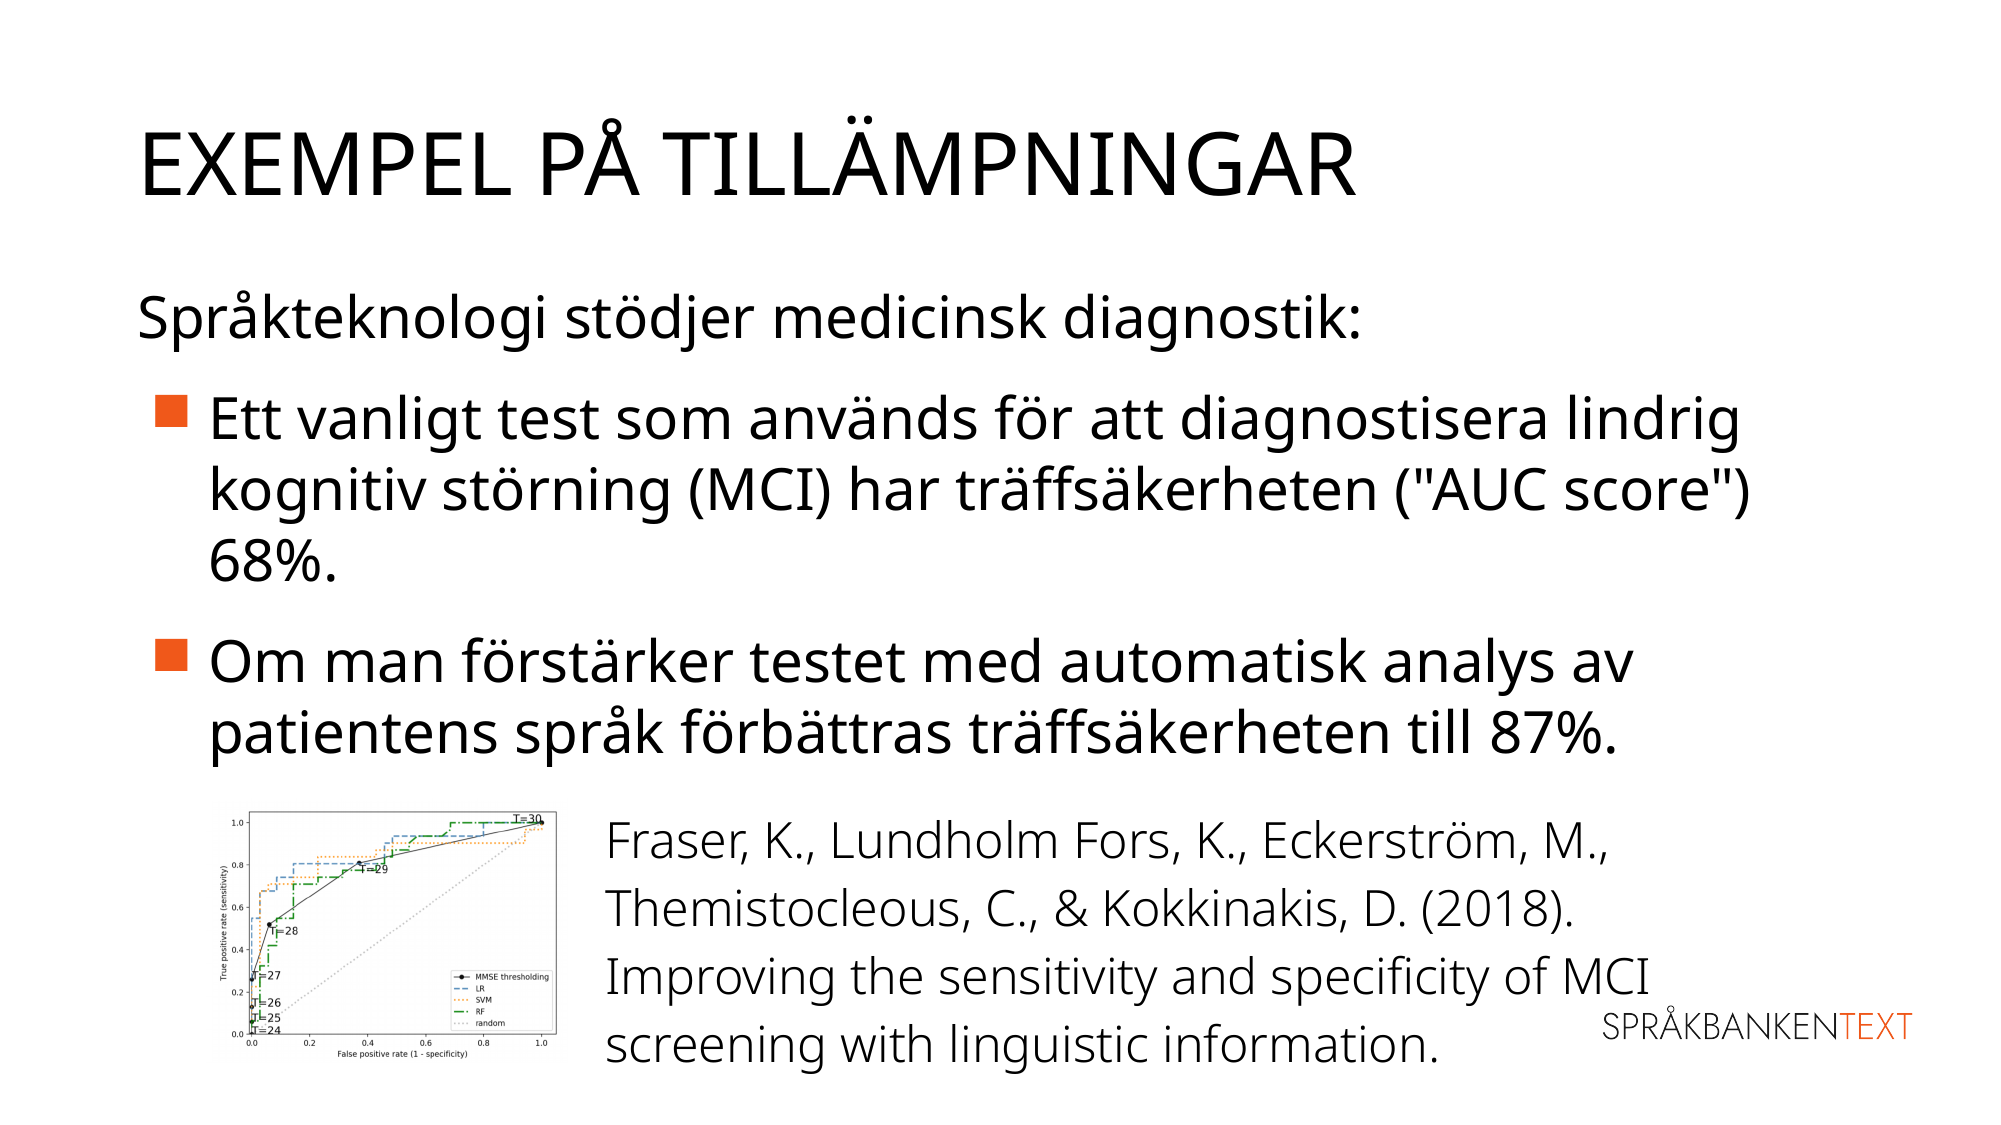

# Exempel på tillämpningar
Språkteknologi stödjer medicinsk diagnostik:
Ett vanligt test som används för att diagnostisera lindrig kognitiv störning (MCI) har träffsäkerheten ("AUC score") 68%.
Om man förstärker testet med automatisk analys av patientens språk förbättras träffsäkerheten till 87%.
Fraser, K., Lundholm Fors, K., Eckerström, M., Themistocleous, C., & Kokkinakis, D. (2018). Improving the sensitivity and specificity of MCI screening with linguistic information.